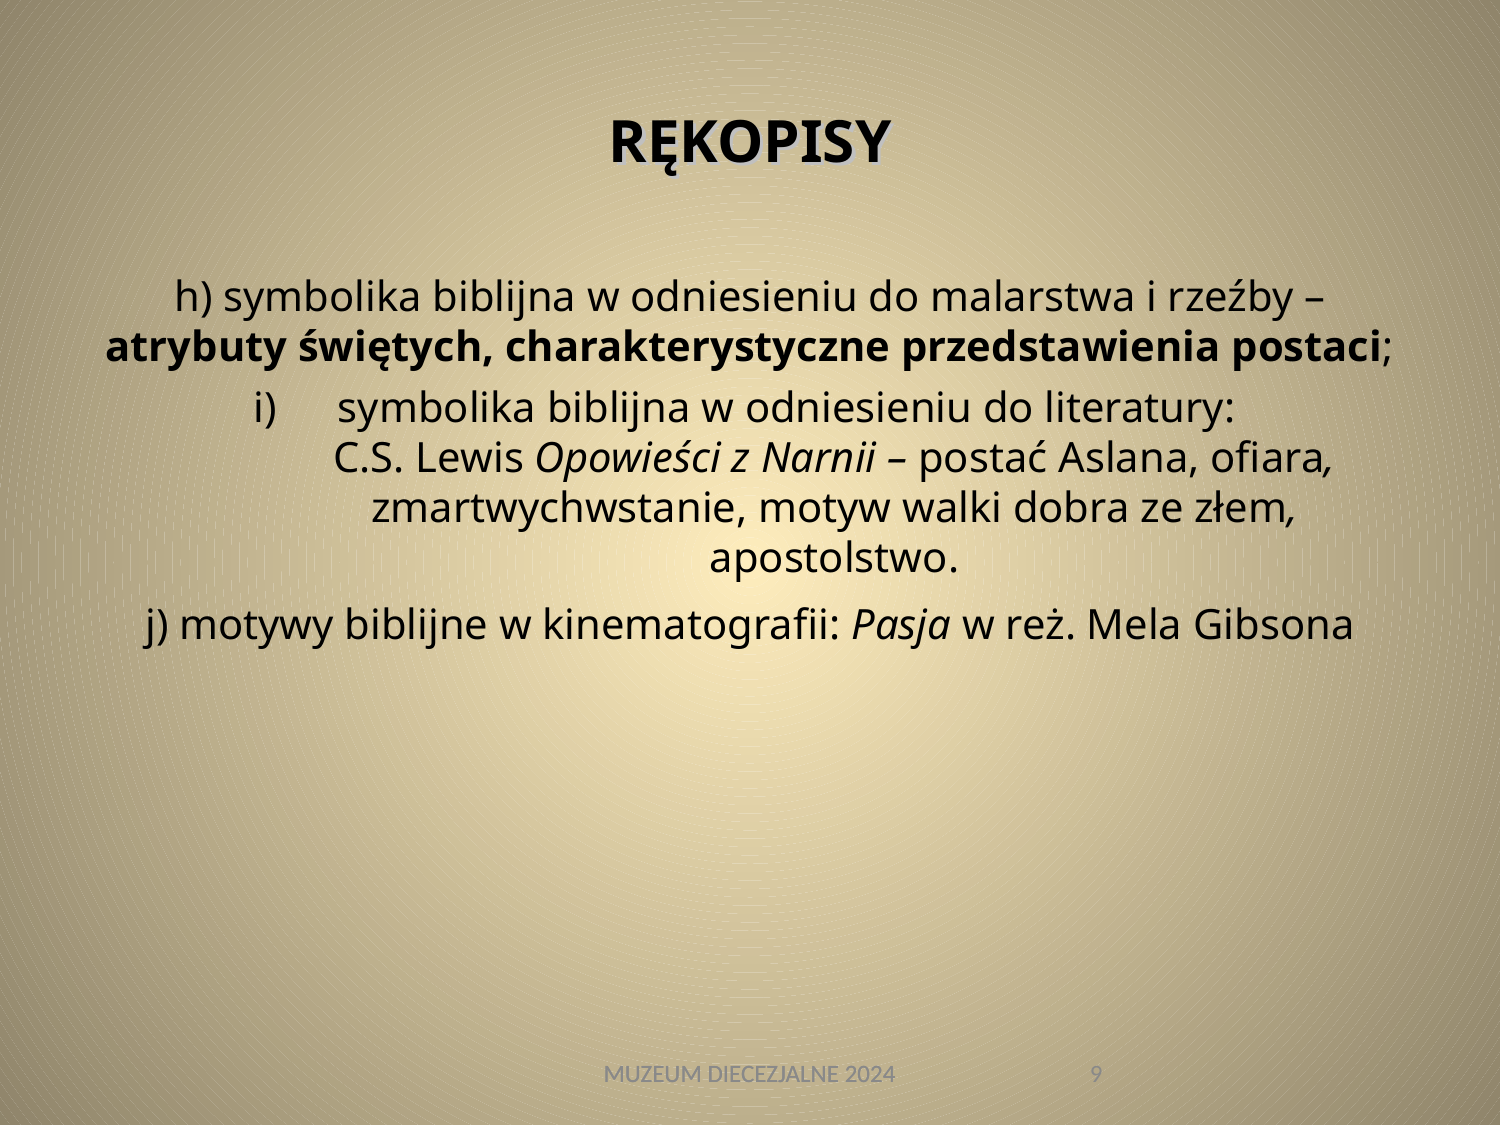

# RĘKOPISY
h) symbolika biblijna w odniesieniu do malarstwa i rzeźby – atrybuty świętych, charakterystyczne przedstawienia postaci;
symbolika biblijna w odniesieniu do literatury:
C.S. Lewis Opowieści z Narnii – postać Aslana, ofiara, zmartwychwstanie, motyw walki dobra ze złem, apostolstwo.
j) motywy biblijne w kinematografii: Pasja w reż. Mela Gibsona
MUZEUM DIECEZJALNE 2024
MUZEUM DIECEZJALNE 2024